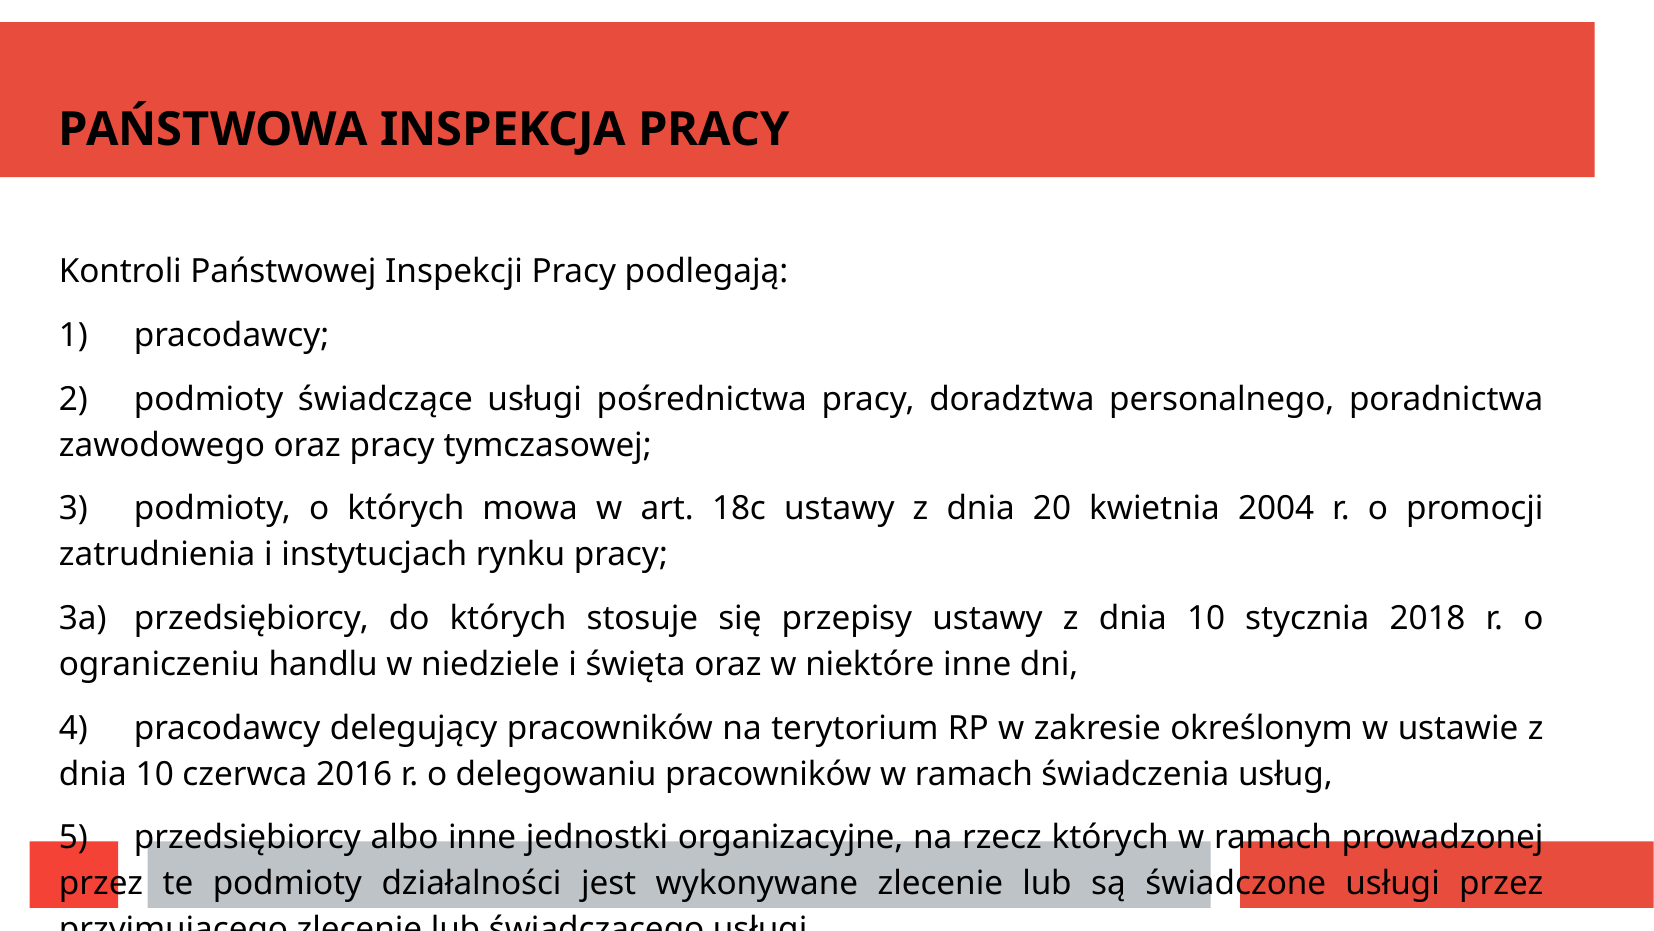

# PAŃSTWOWA INSPEKCJA PRACY
Kontroli Państwowej Inspekcji Pracy podlegają:
1)	pracodawcy;
2)	podmioty świadczące usługi pośrednictwa pracy, doradztwa personalnego, poradnictwa zawodowego oraz pracy tymczasowej;
3)	podmioty, o których mowa w art. 18c ustawy z dnia 20 kwietnia 2004 r. o promocji zatrudnienia i instytucjach rynku pracy;
3a)	przedsiębiorcy, do których stosuje się przepisy ustawy z dnia 10 stycznia 2018 r. o ograniczeniu handlu w niedziele i święta oraz w niektóre inne dni,
4)	pracodawcy delegujący pracowników na terytorium RP w zakresie określonym w ustawie z dnia 10 czerwca 2016 r. o delegowaniu pracowników w ramach świadczenia usług,
5)	przedsiębiorcy albo inne jednostki organizacyjne, na rzecz których w ramach prowadzonej przez te podmioty działalności jest wykonywane zlecenie lub są świadczone usługi przez przyjmującego zlecenie lub świadczącego usługi